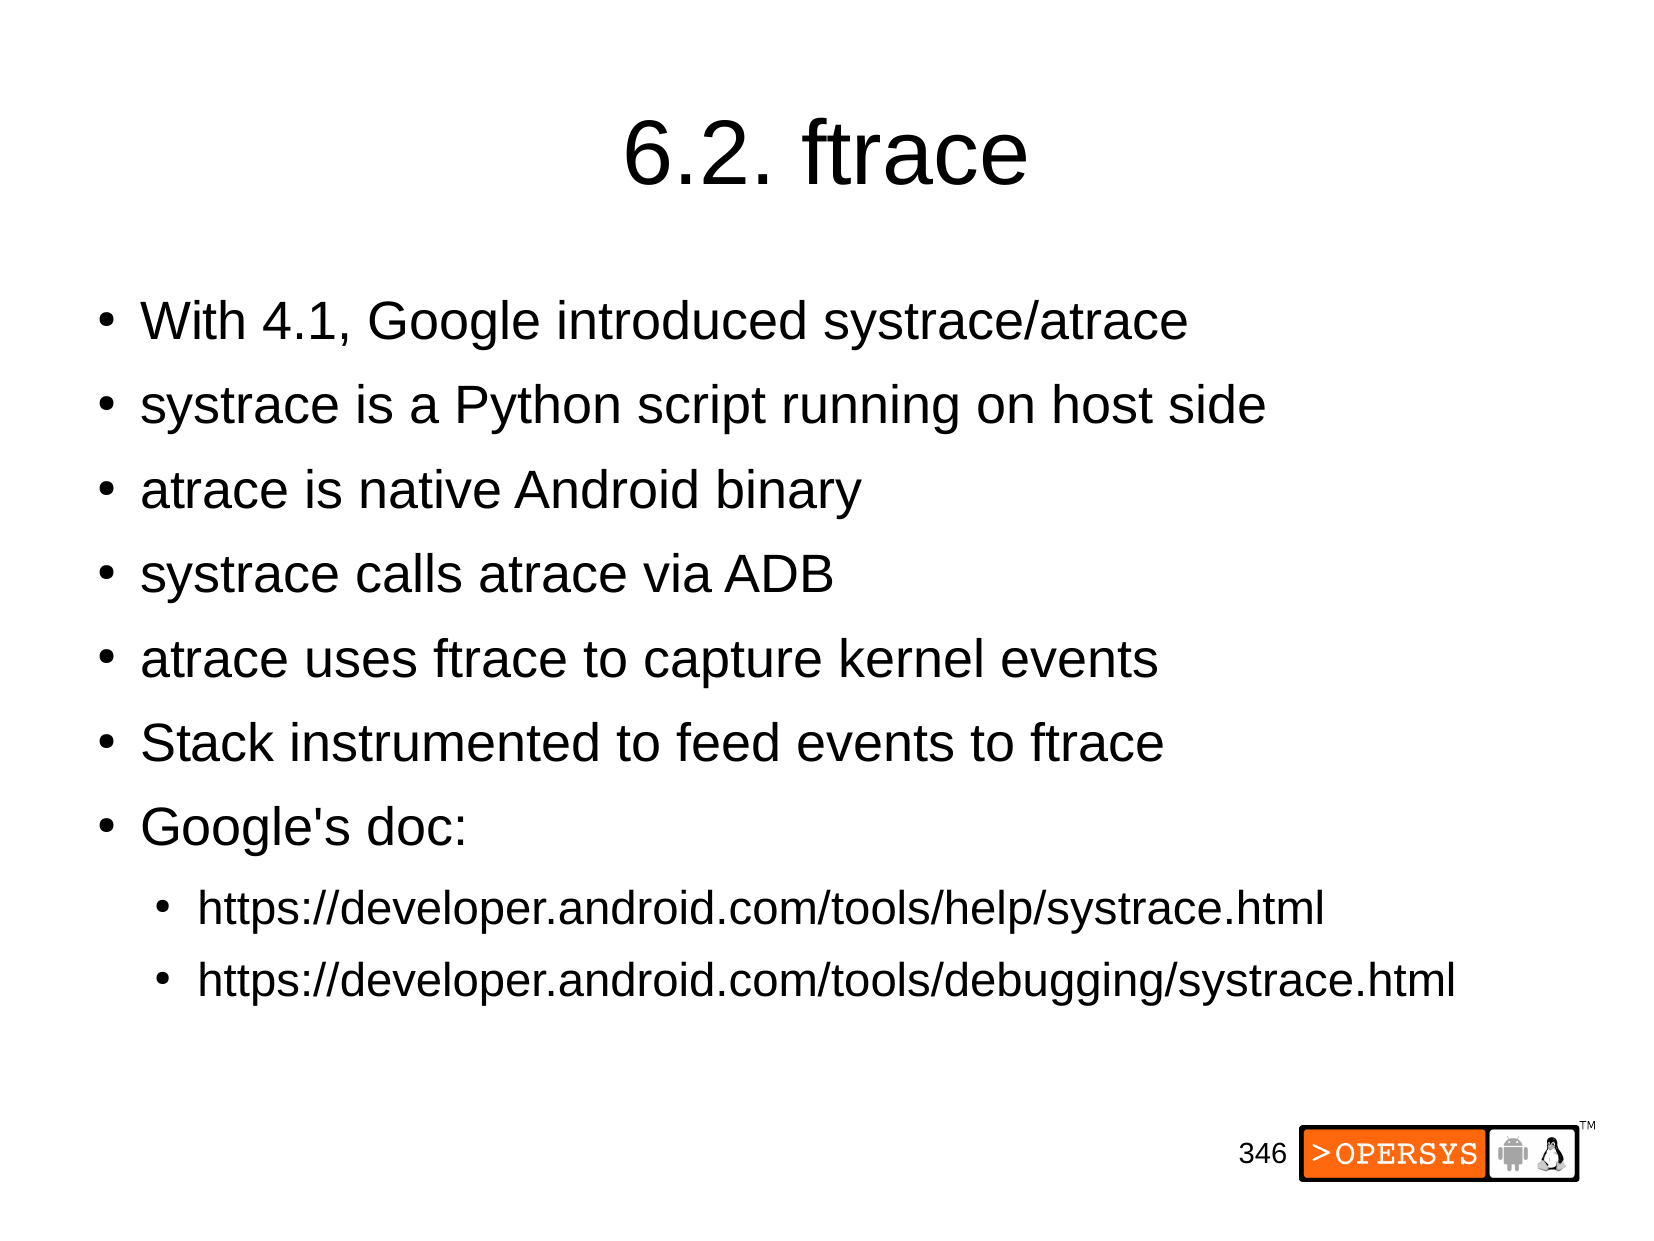

# 6.2. ftrace
With 4.1, Google introduced systrace/atrace
systrace is a Python script running on host side
atrace is native Android binary
systrace calls atrace via ADB
atrace uses ftrace to capture kernel events
Stack instrumented to feed events to ftrace
Google's doc:
https://developer.android.com/tools/help/systrace.html
https://developer.android.com/tools/debugging/systrace.html